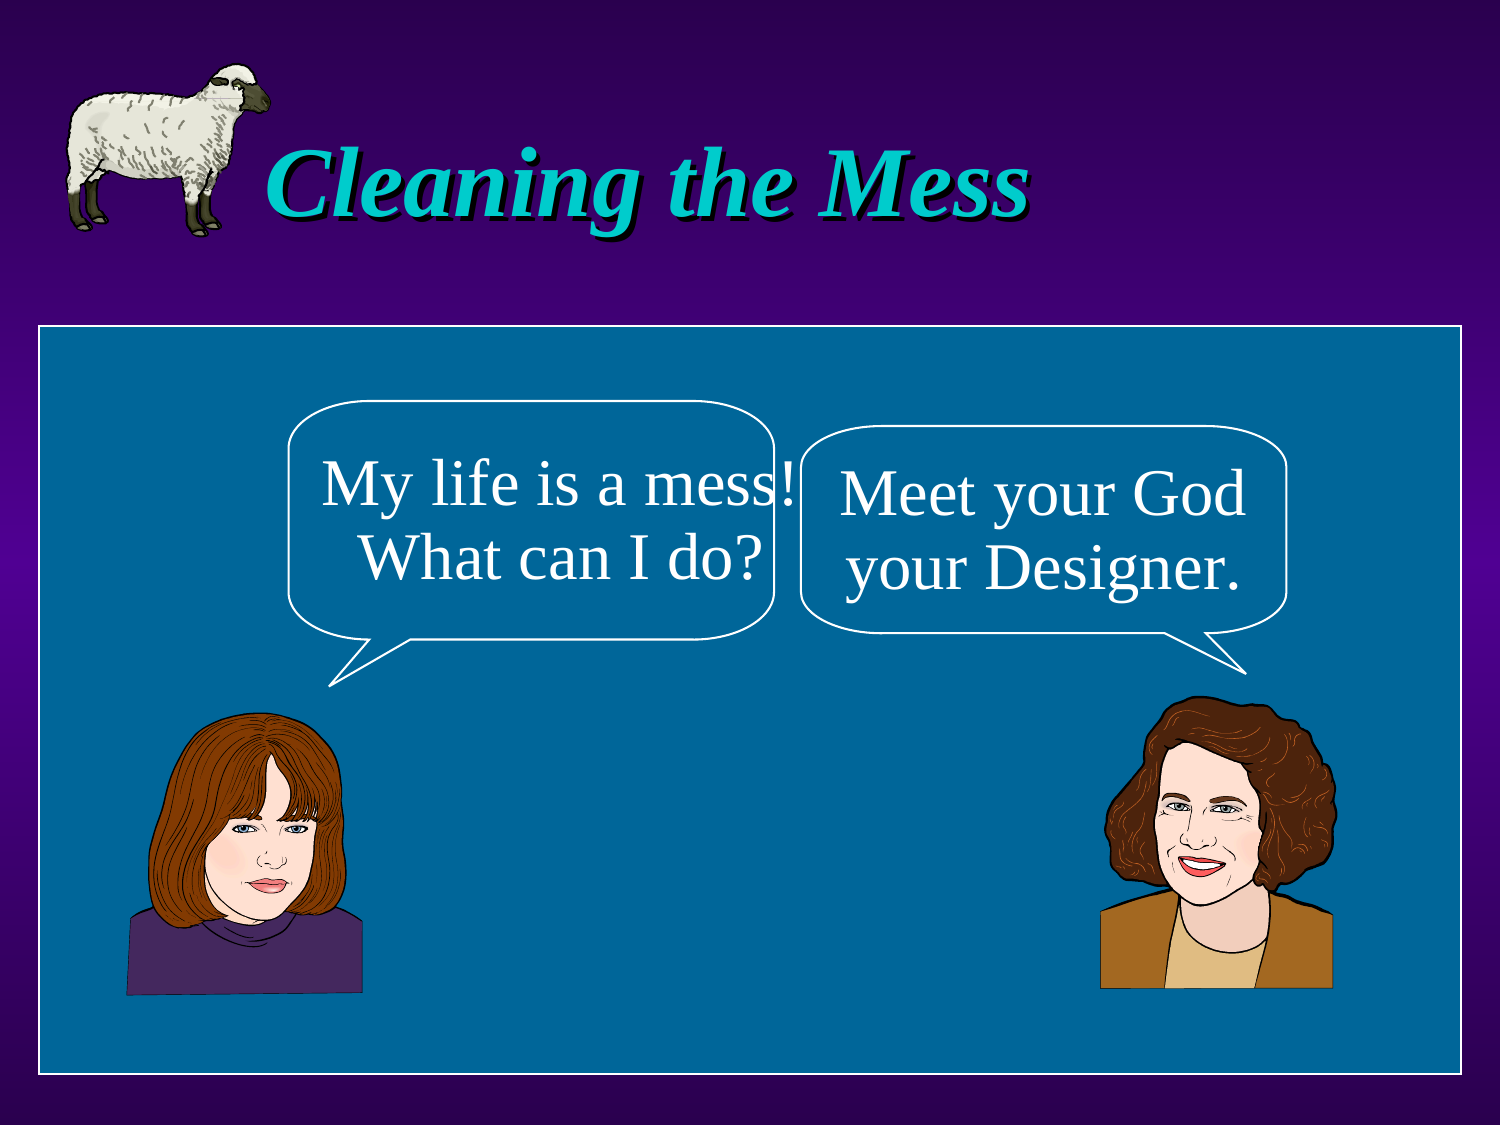

# Cleaning the Mess
My life is a mess!
What can I do?
Meet your God
your Designer.